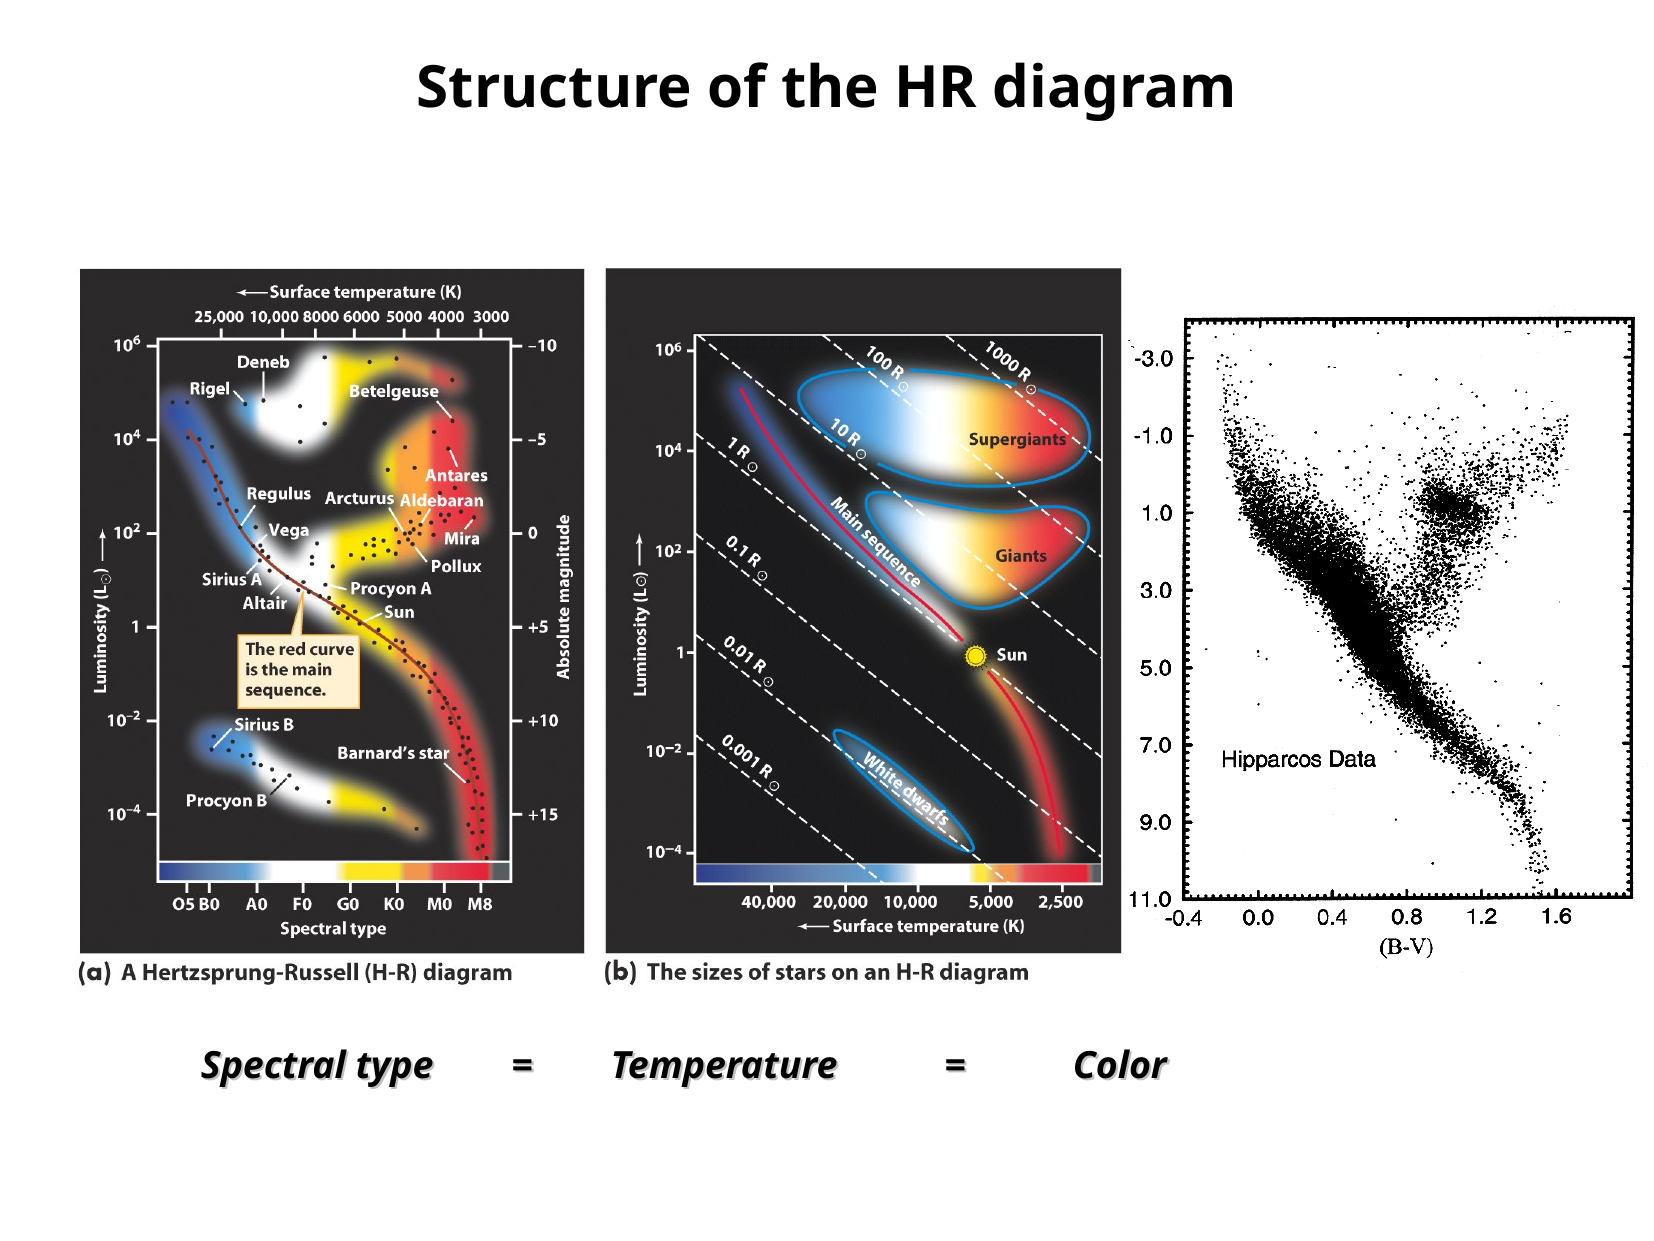

Structure of the HR diagram
 Spectral type = Temperature = Color